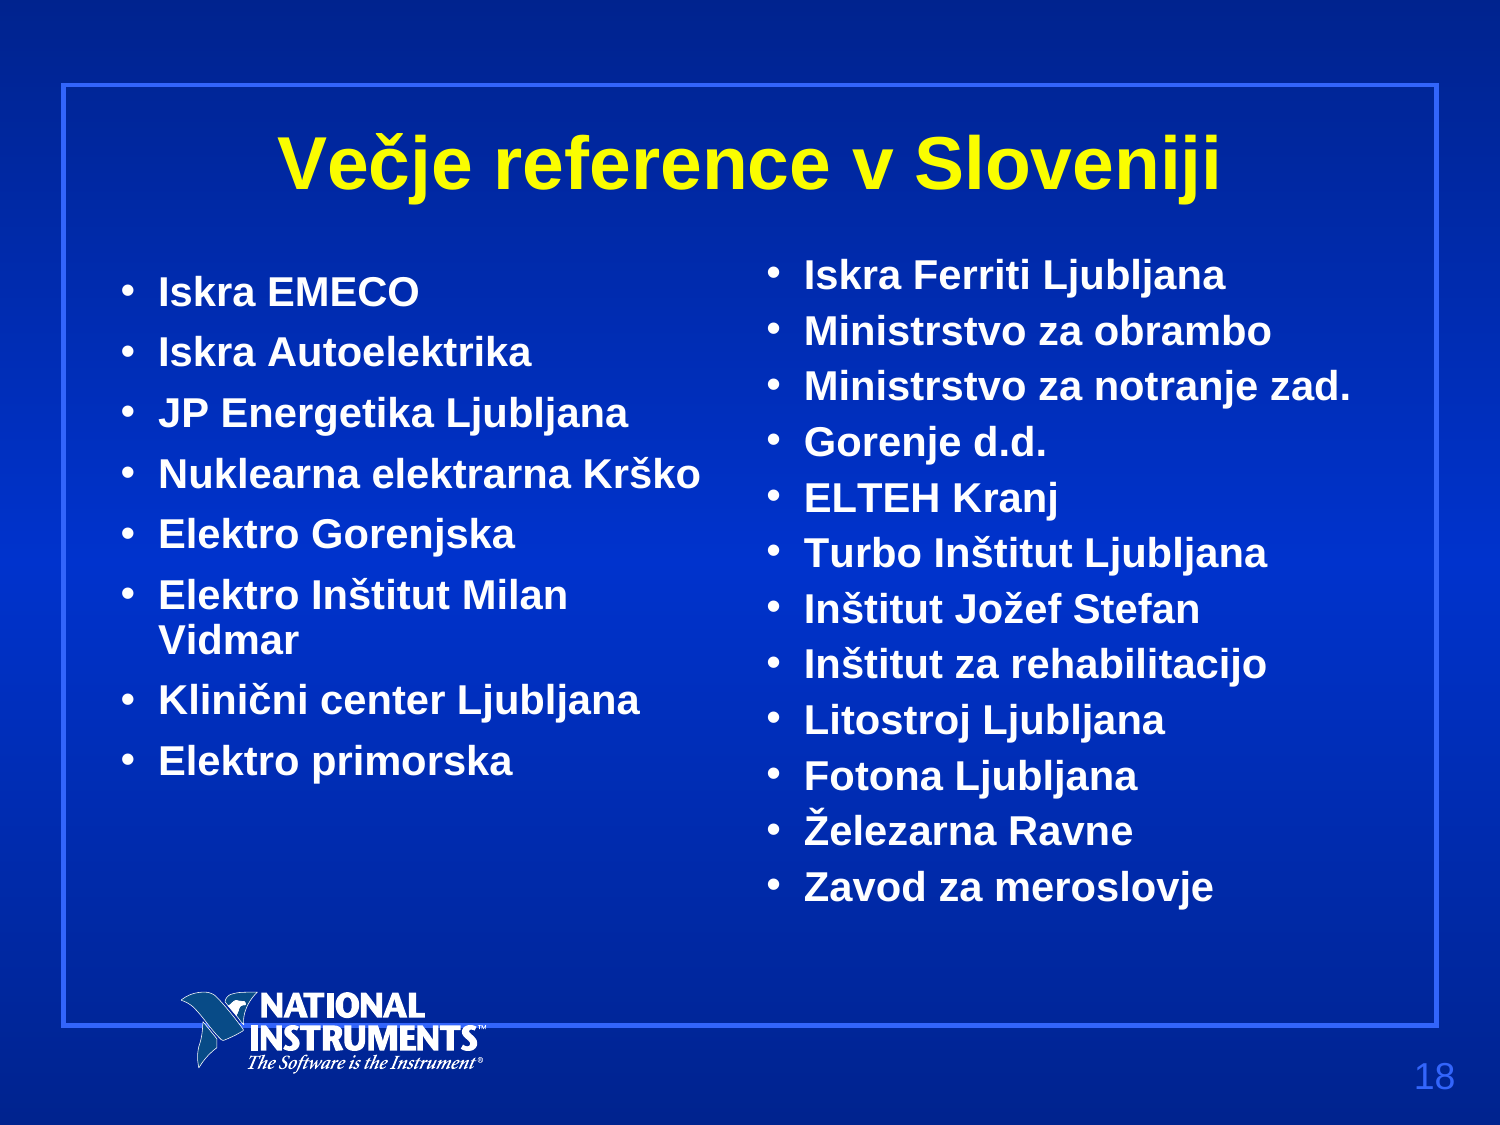

# Večje reference v Sloveniji
Iskra Ferriti Ljubljana
Ministrstvo za obrambo
Ministrstvo za notranje zad.
Gorenje d.d.
ELTEH Kranj
Turbo Inštitut Ljubljana
Inštitut Jožef Stefan
Inštitut za rehabilitacijo
Litostroj Ljubljana
Fotona Ljubljana
Železarna Ravne
Zavod za meroslovje
Iskra EMECO
Iskra Autoelektrika
JP Energetika Ljubljana
Nuklearna elektrarna Krško
Elektro Gorenjska
Elektro Inštitut Milan Vidmar
Klinični center Ljubljana
Elektro primorska